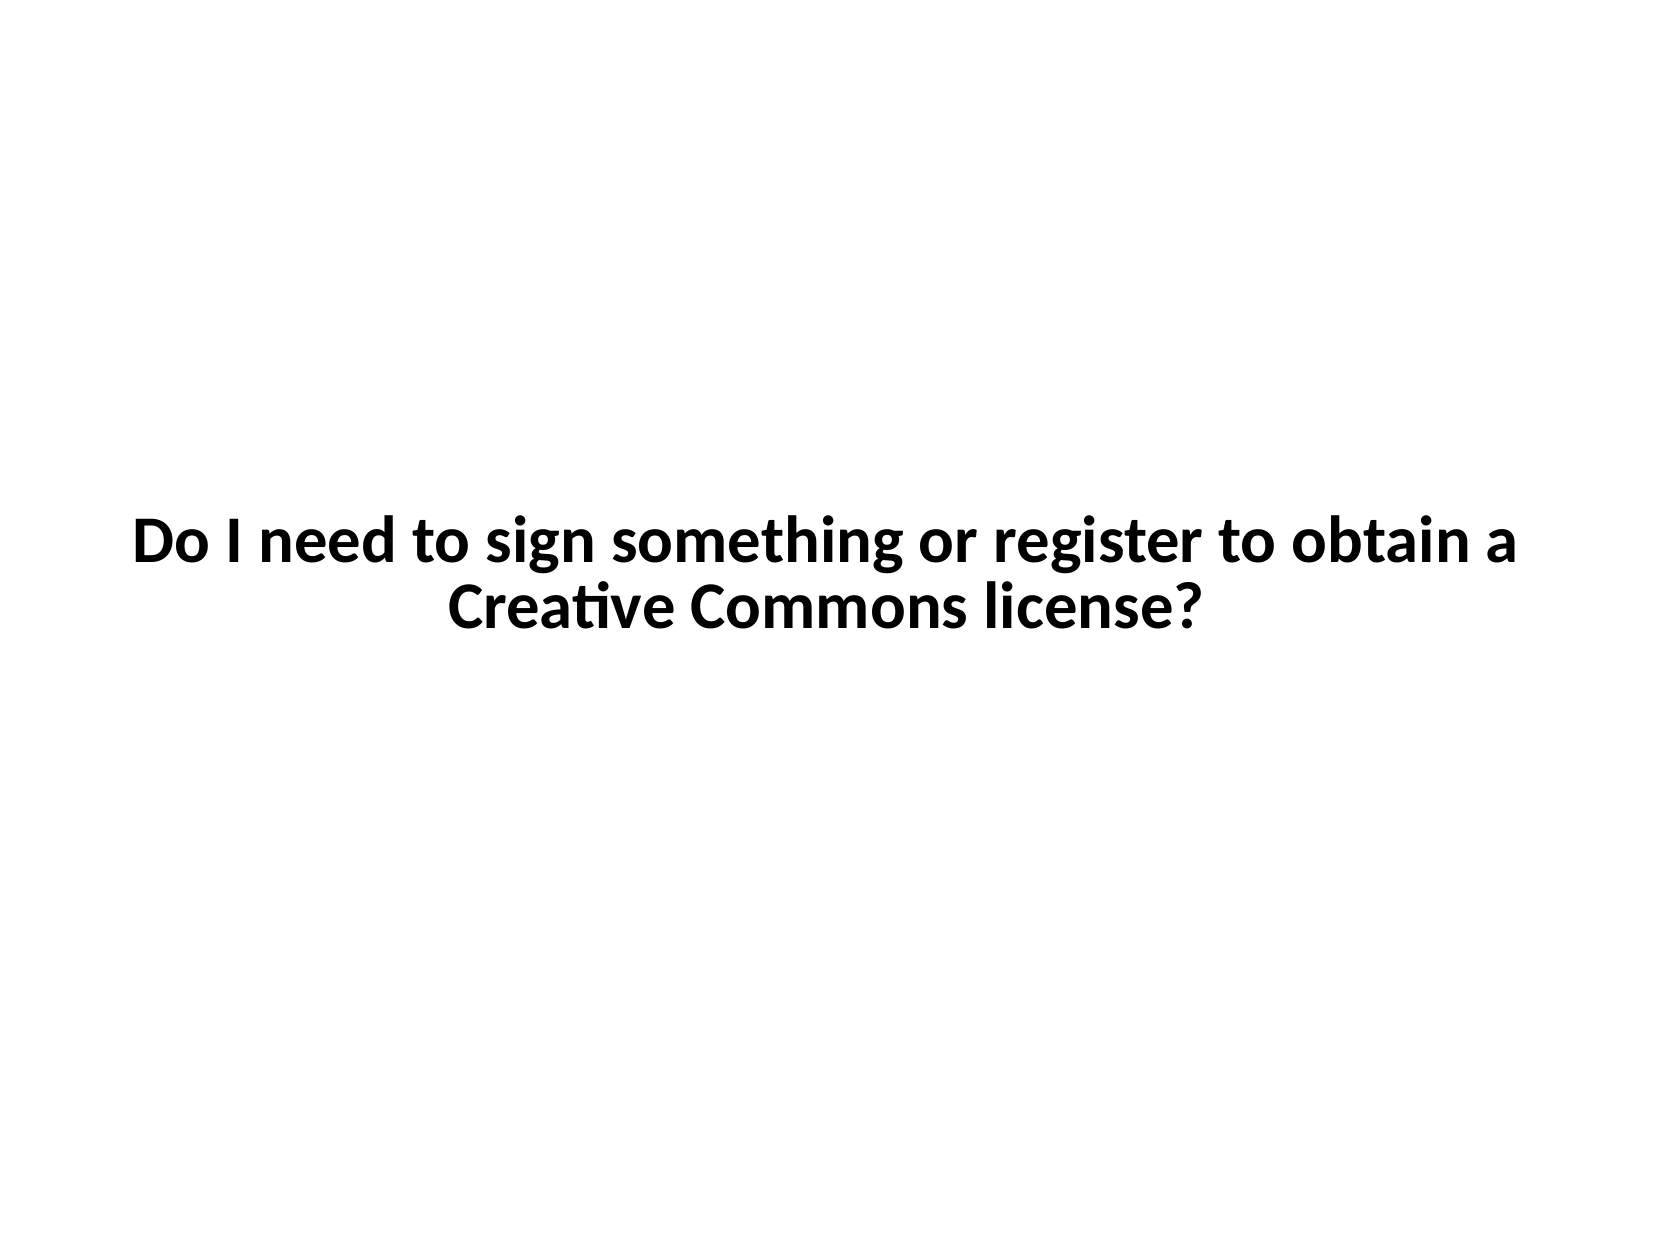

# Do I need to sign something or register to obtain a Creative Commons license?